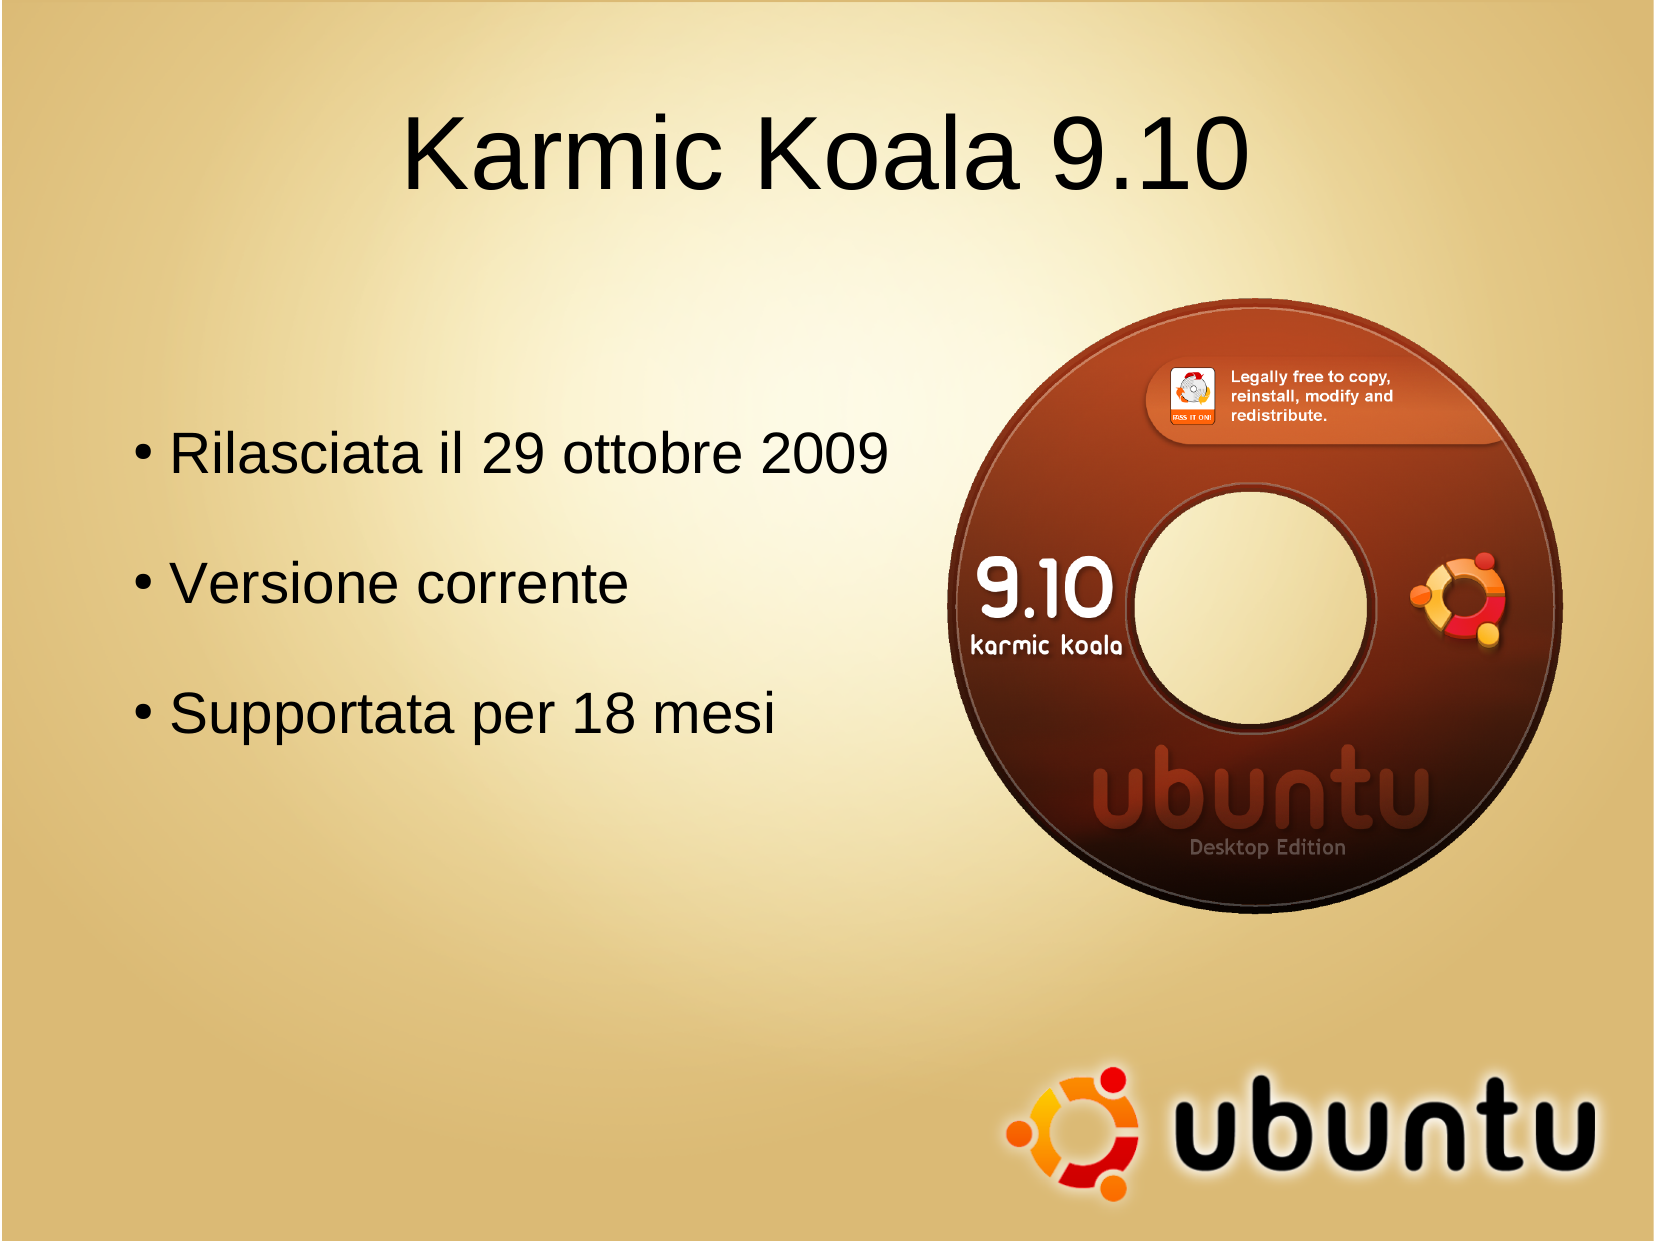

# Karmic Koala 9.10
 Rilasciata il 29 ottobre 2009
 Versione corrente
 Supportata per 18 mesi